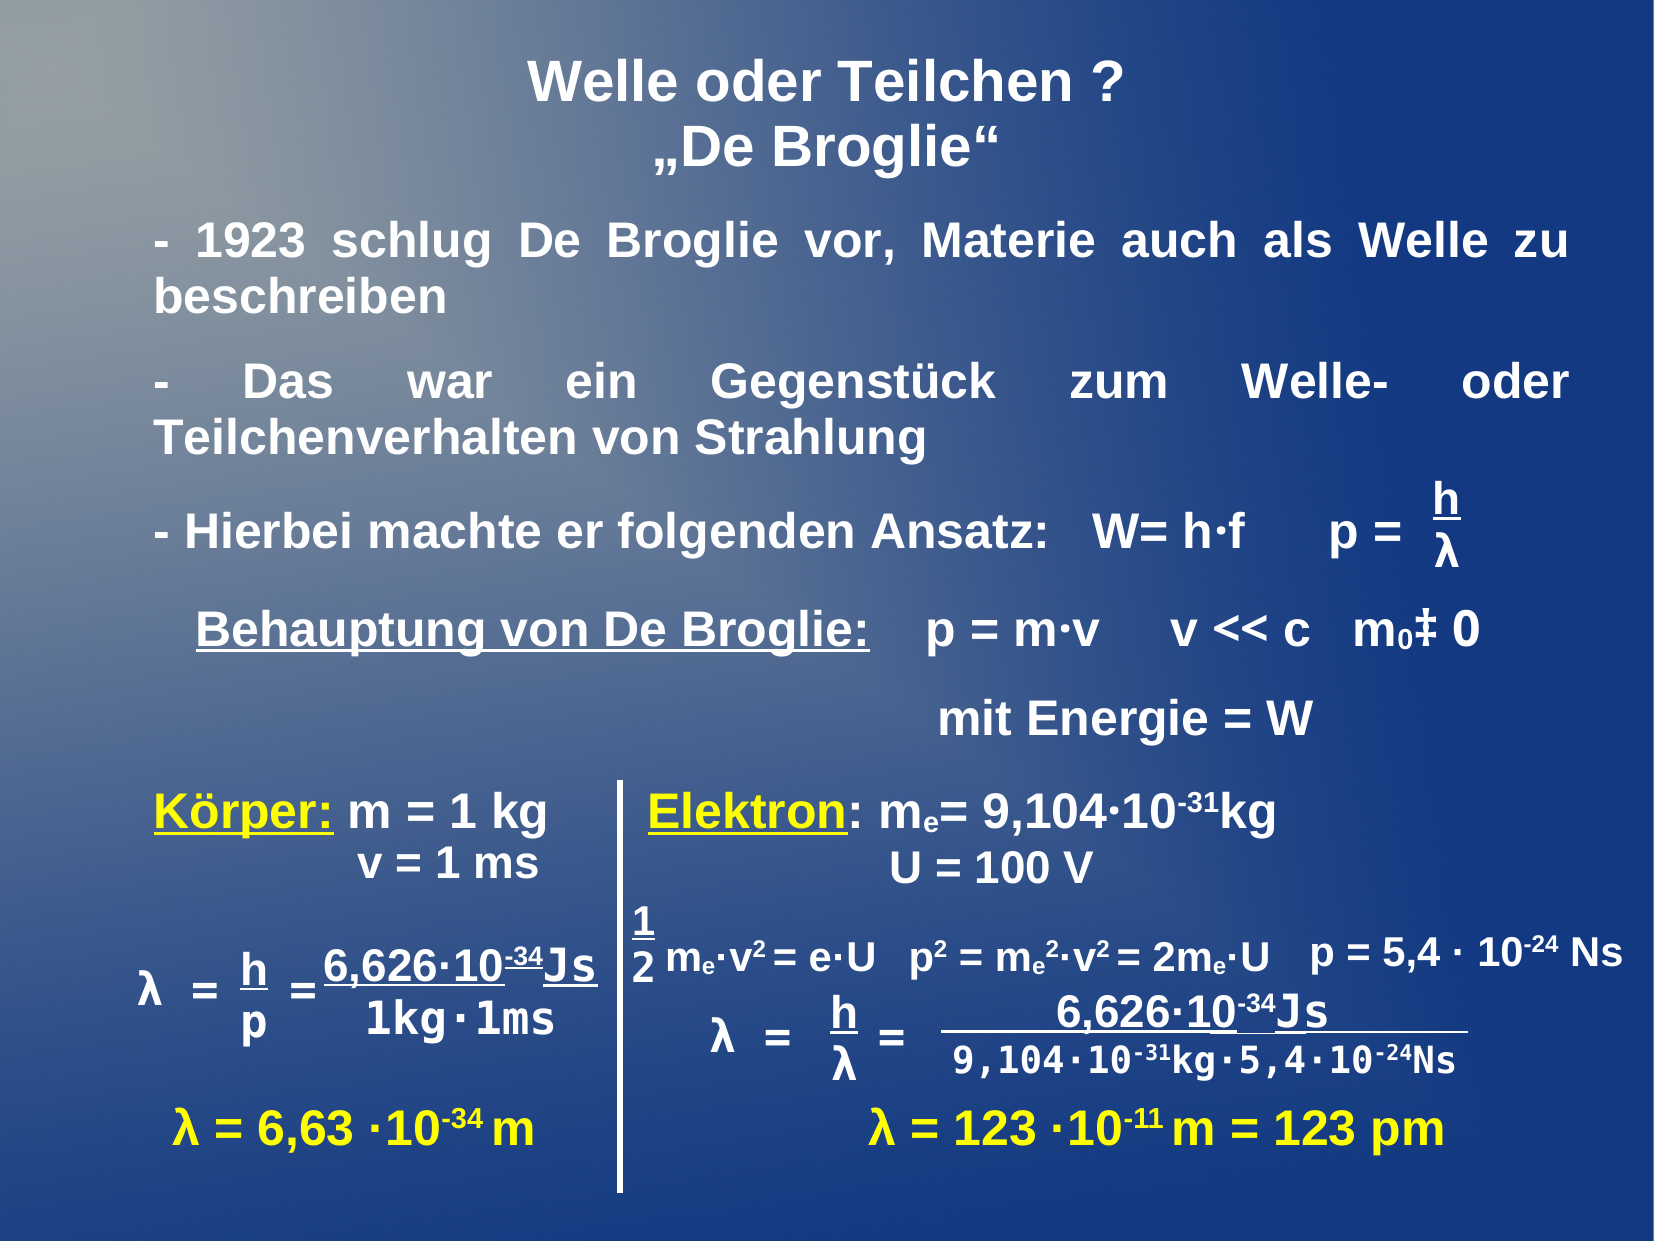

# Welle oder Teilchen ? „De Broglie“
- 1923 schlug De Broglie vor, Materie auch als Welle zu beschreiben
- Das war ein Gegenstück zum Welle- oder Teilchenverhalten von Strahlung
- Hierbei machte er folgenden Ansatz: W= h·f p =
 Behauptung von De Broglie: p = m·v v << c m0‡ 0
 mit Energie = W
Körper: m = 1 kg Elektron: me= 9,104·10-31kg
h
λ
v = 1 ms
U = 100 V
1
2
me·v2 = e·U
p2 = me2·v2 = 2me·U
p = 5,4 · 10-24 Ns
h
p
6,626·10-34Js
1kg·1ms
λ =
 =
 6,626·10-34Js
9,104·10-31kg·5,4·10-24Ns
h
λ
λ =
=
λ = 6,63 ·10-34 m
λ = 123 ·10-11 m = 123 pm